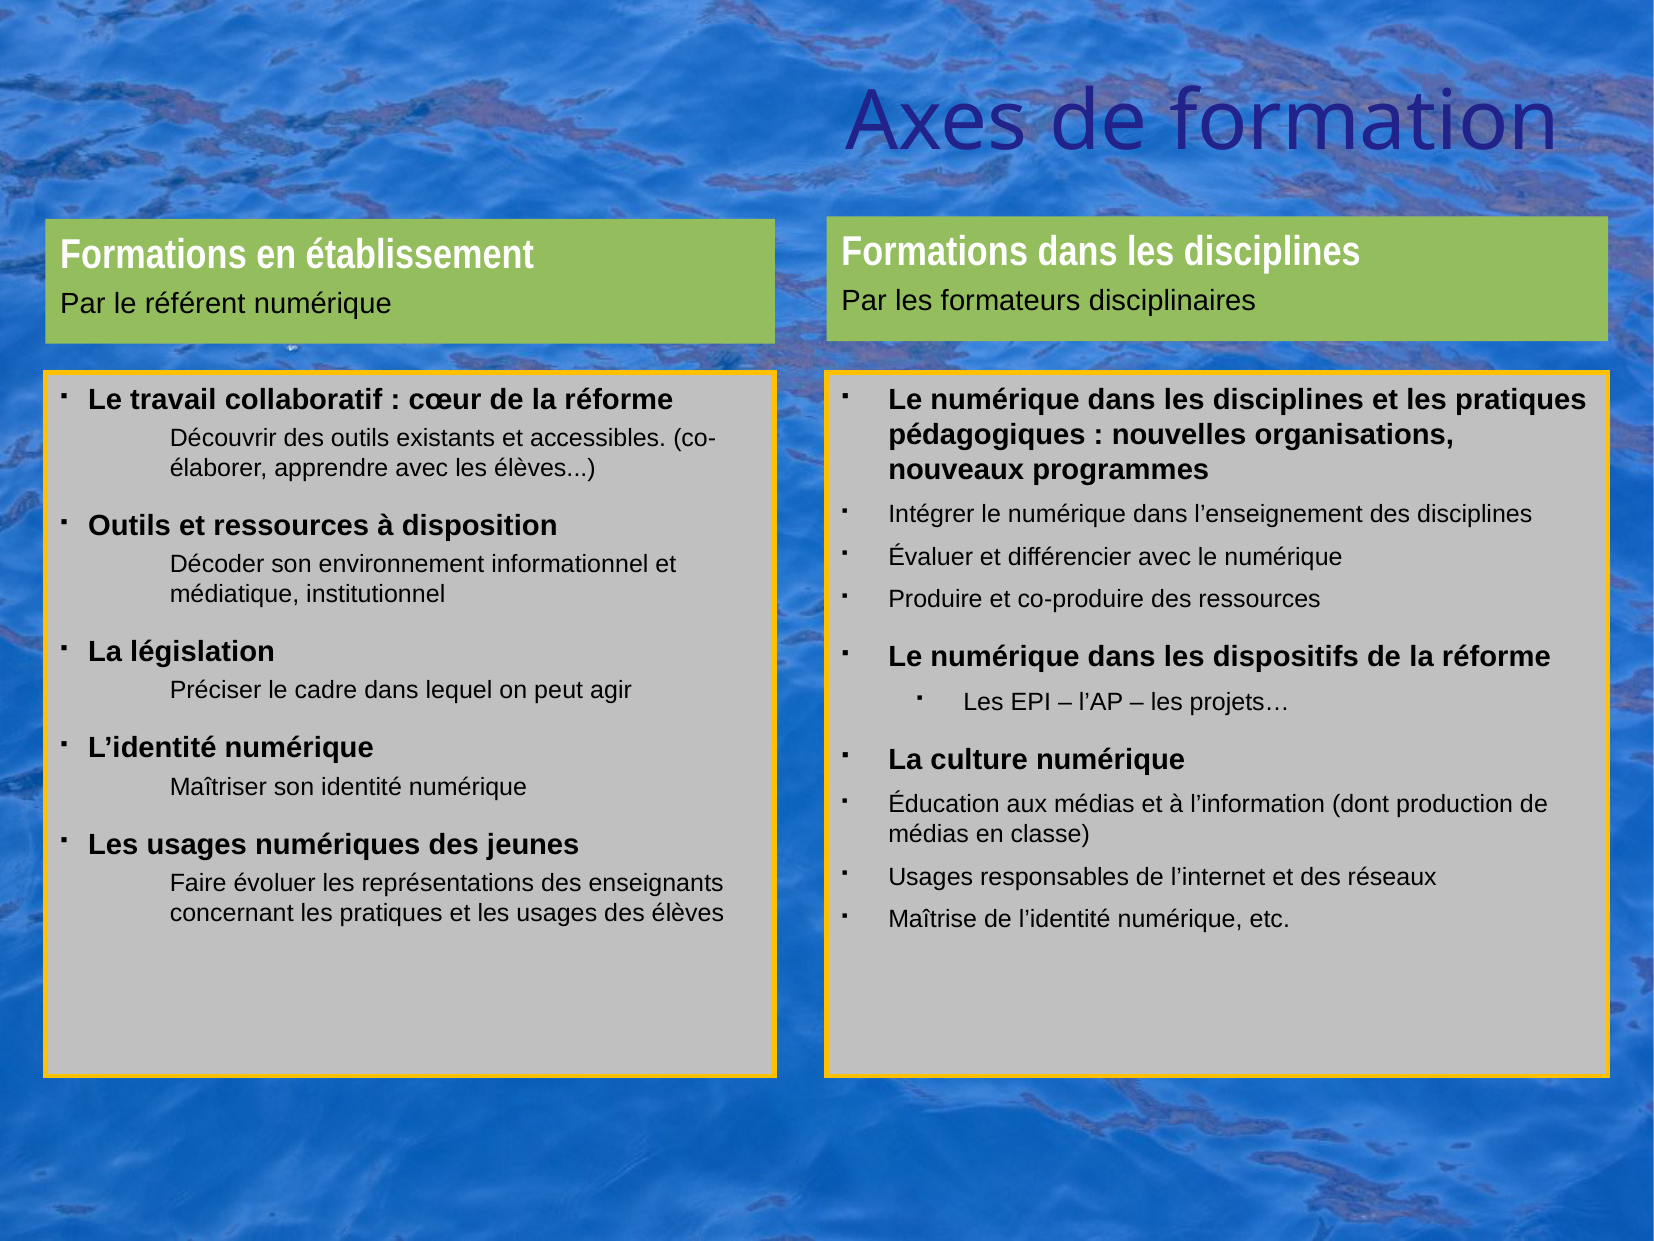

# Axes de formation
Formations dans les disciplines
Par les formateurs disciplinaires
Formations en établissement
Par le référent numérique
Le travail collaboratif : cœur de la réforme
Découvrir des outils existants et accessibles. (co-élaborer, apprendre avec les élèves...)
Outils et ressources à disposition
Décoder son environnement informationnel et médiatique, institutionnel
La législation
Préciser le cadre dans lequel on peut agir
L’identité numérique
Maîtriser son identité numérique
Les usages numériques des jeunes
Faire évoluer les représentations des enseignants concernant les pratiques et les usages des élèves
Le numérique dans les disciplines et les pratiques pédagogiques : nouvelles organisations, nouveaux programmes
Intégrer le numérique dans l’enseignement des disciplines
Évaluer et différencier avec le numérique
Produire et co-produire des ressources
Le numérique dans les dispositifs de la réforme
Les EPI – l’AP – les projets…
La culture numérique
Éducation aux médias et à l’information (dont production de médias en classe)
Usages responsables de l’internet et des réseaux
Maîtrise de l’identité numérique, etc.